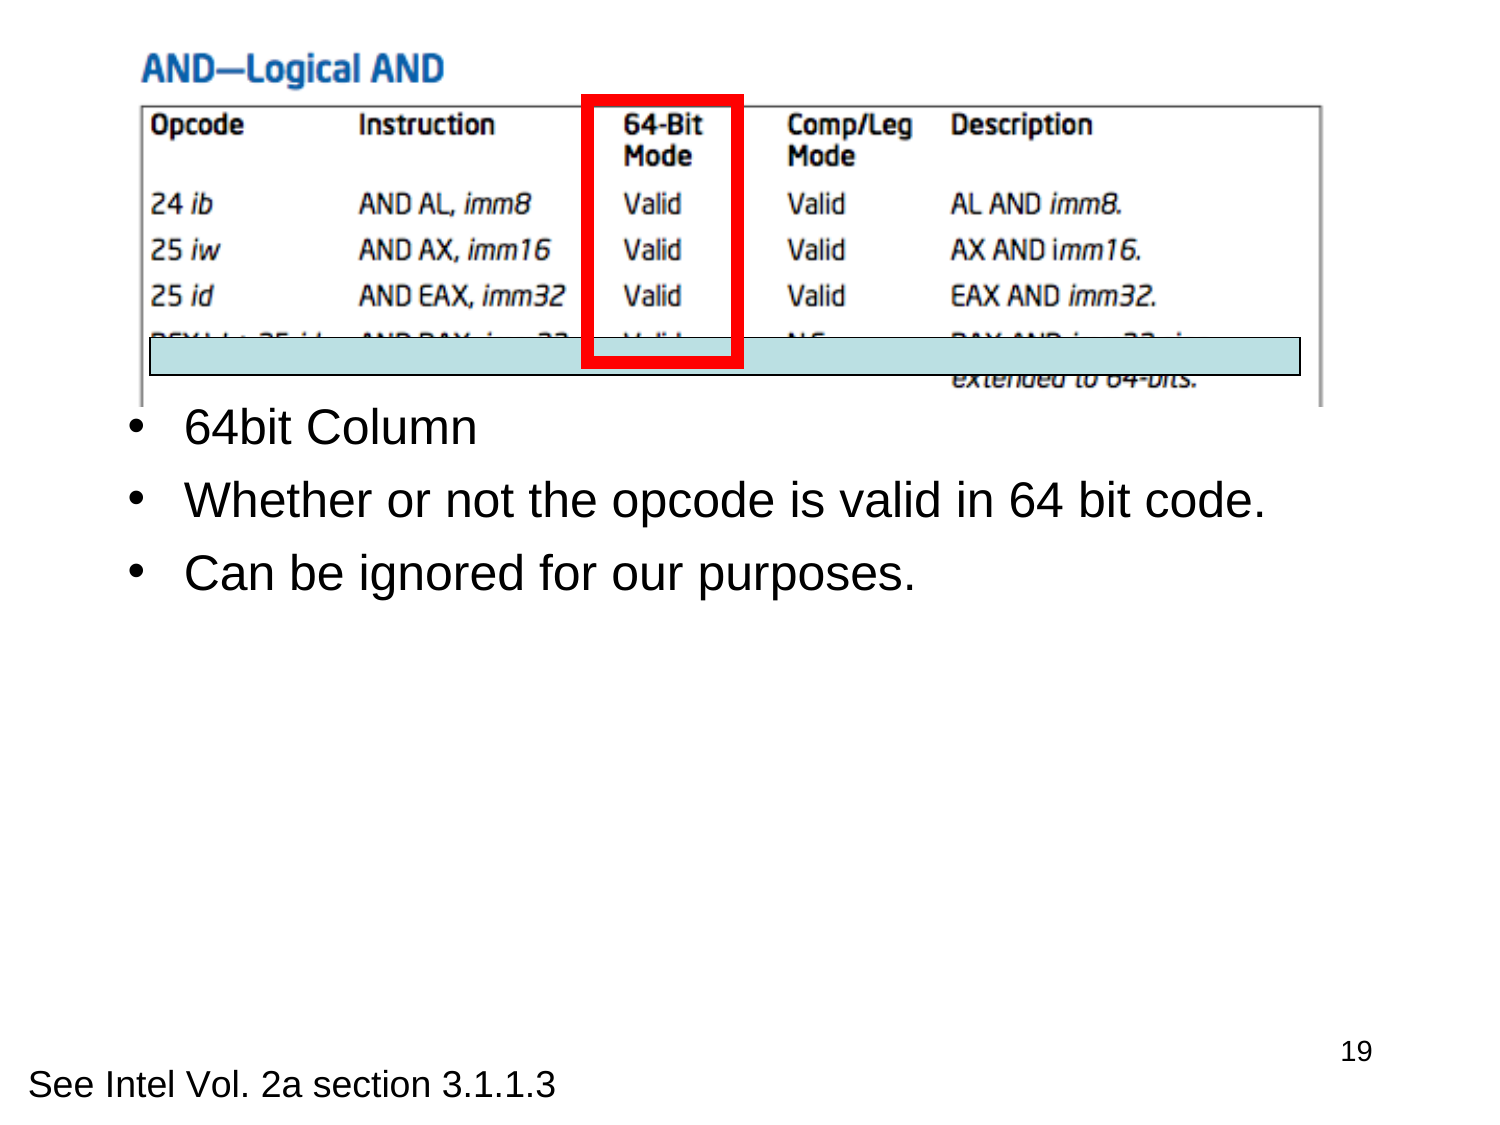

# 64bit Column
Opcode Column
64bit Column
Whether or not the opcode is valid in 64 bit code.
Can be ignored for our purposes.
See Intel Vol. 2a section 3.1.1.3